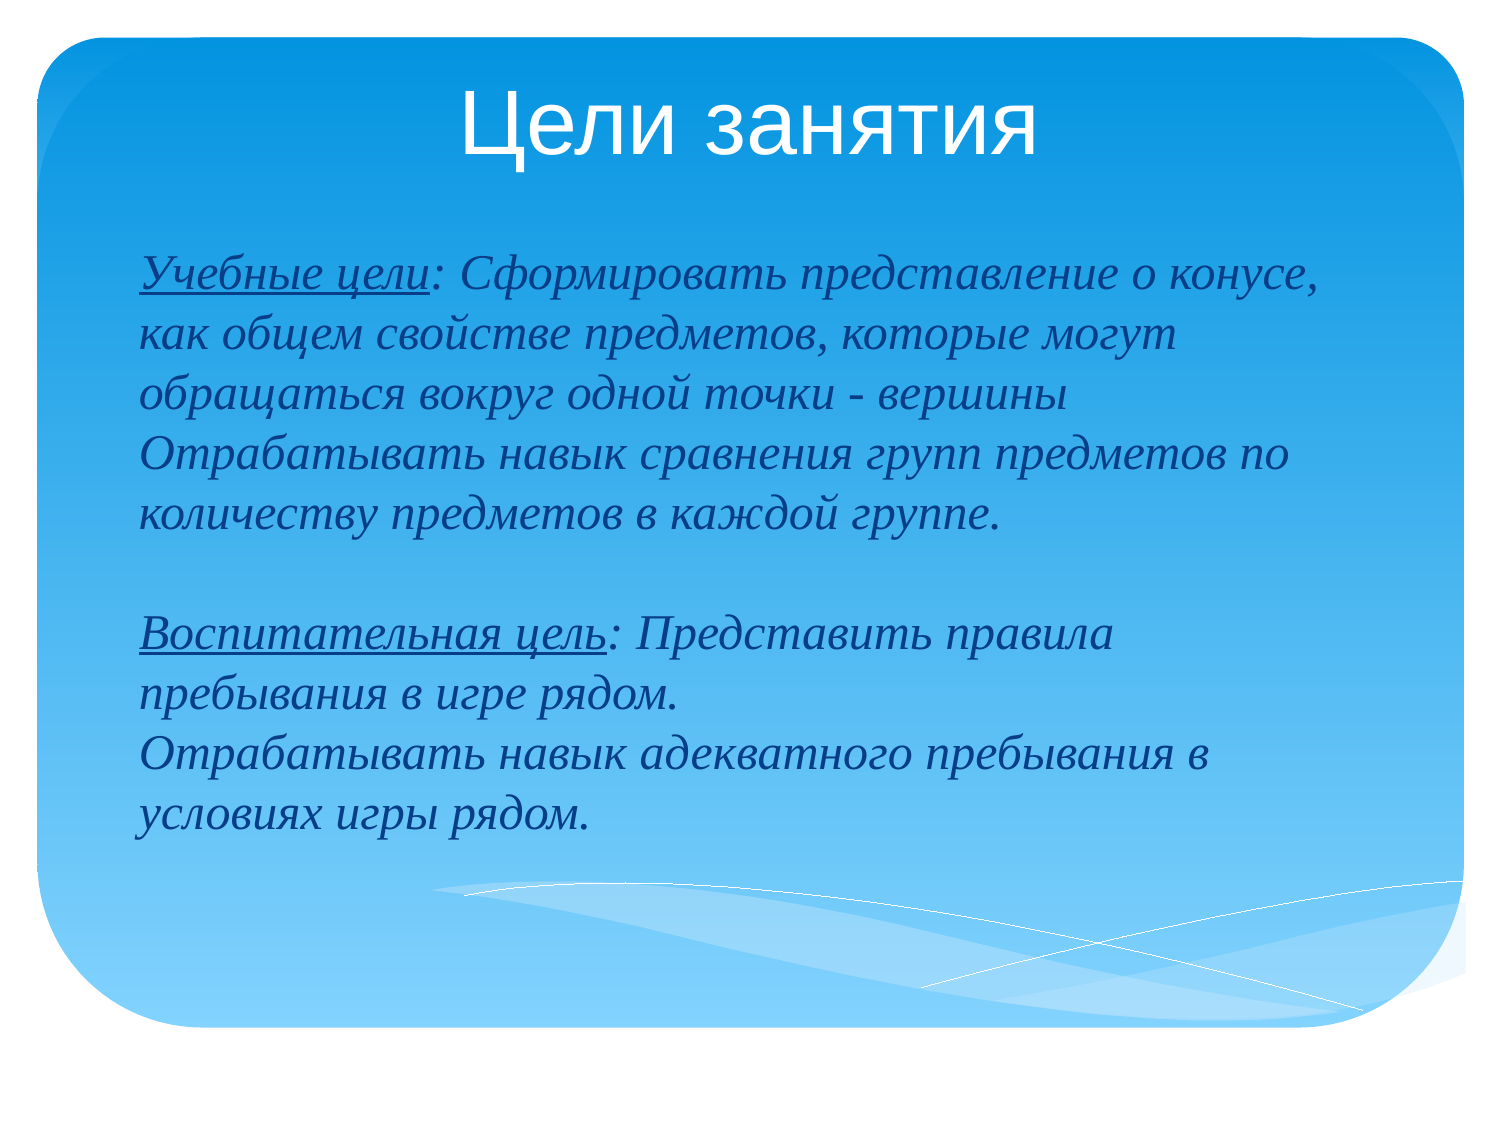

Цели занятия
# Учебные цели: Сформировать представление о конусе, как общем свойстве предметов, которые могут обращаться вокруг одной точки - вершины
Отрабатывать навык сравнения групп предметов по количеству предметов в каждой группе.
Воспитательная цель: Представить правила пребывания в игре рядом.
Отрабатывать навык адекватного пребывания в условиях игры рядом.